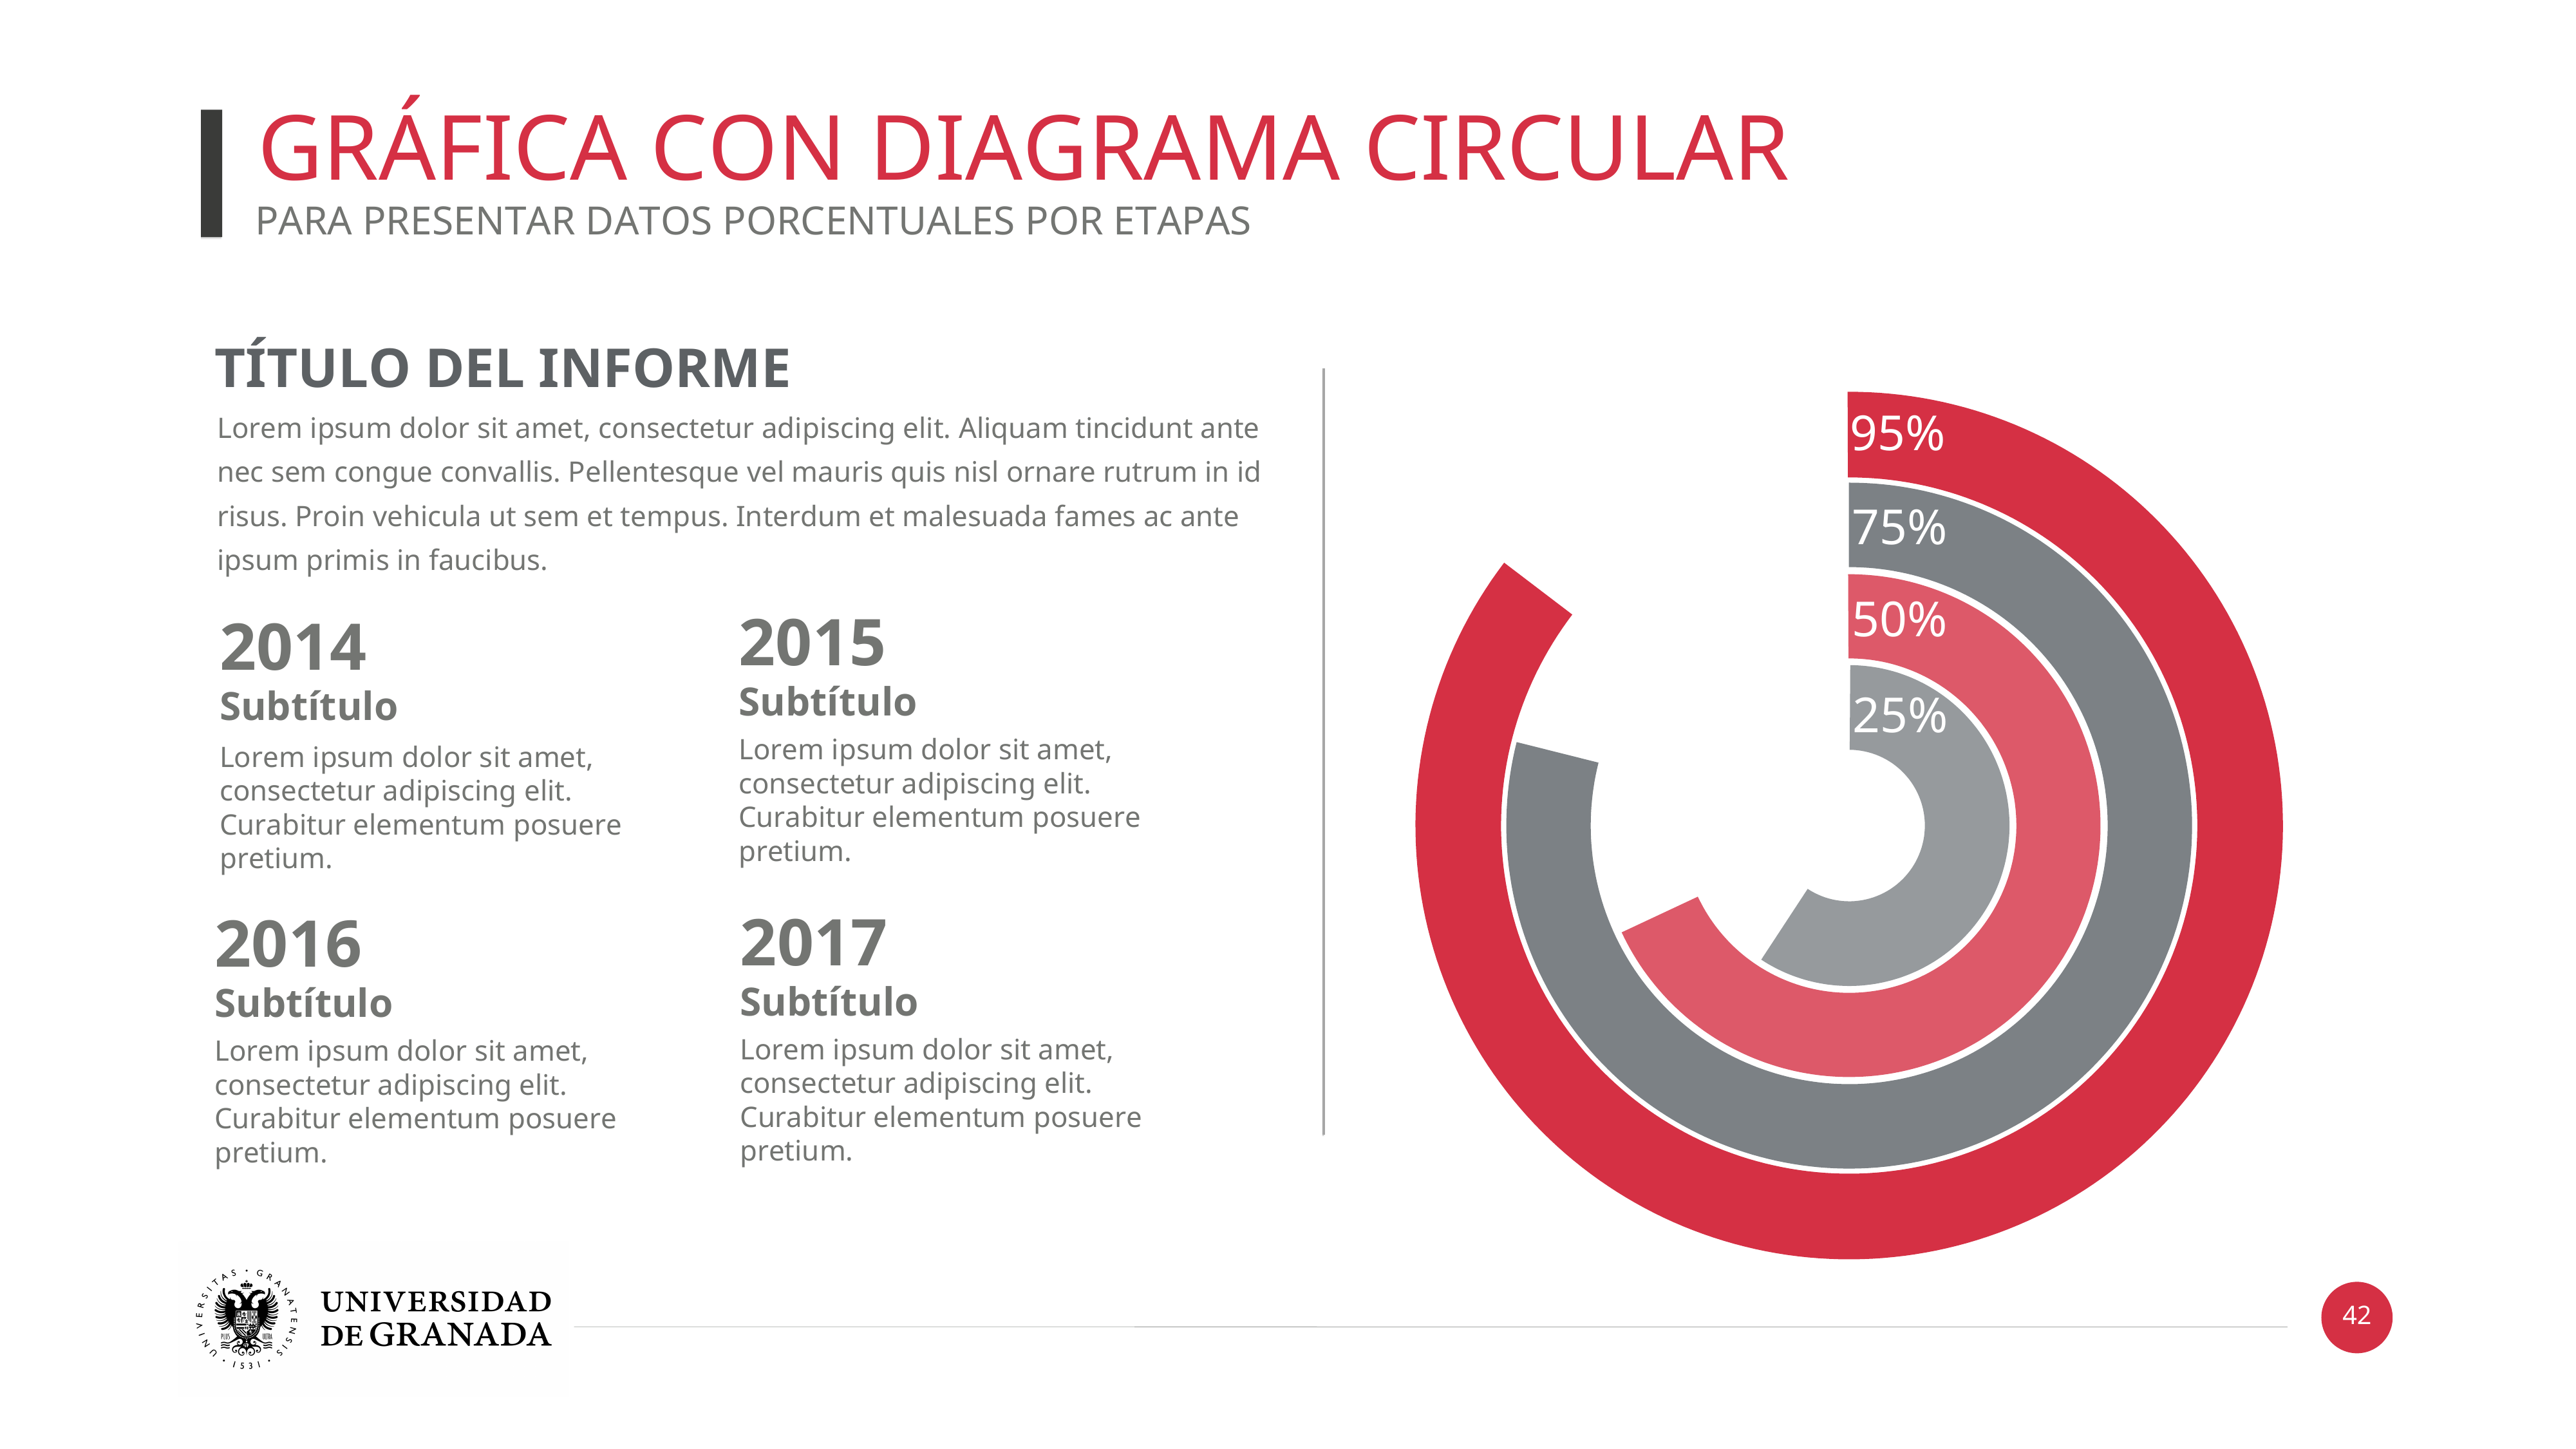

GRÁFICA CON DIAGRAMA CIRCULAR
PARA PRESENTAR DATOS PORCENTUALES POR ETAPAS
TÍTULO DEL INFORME
Lorem ipsum dolor sit amet, consectetur adipiscing elit. Aliquam tincidunt ante nec sem congue convallis. Pellentesque vel mauris quis nisl ornare rutrum in id risus. Proin vehicula ut sem et tempus. Interdum et malesuada fames ac ante ipsum primis in faucibus.
95%
75%
50%
2015
2014
Subtítulo
Subtítulo
25%
Lorem ipsum dolor sit amet, consectetur adipiscing elit. Curabitur elementum posuere pretium.
Lorem ipsum dolor sit amet, consectetur adipiscing elit. Curabitur elementum posuere pretium.
2017
2016
Subtítulo
Subtítulo
Lorem ipsum dolor sit amet, consectetur adipiscing elit. Curabitur elementum posuere pretium.
Lorem ipsum dolor sit amet, consectetur adipiscing elit. Curabitur elementum posuere pretium.